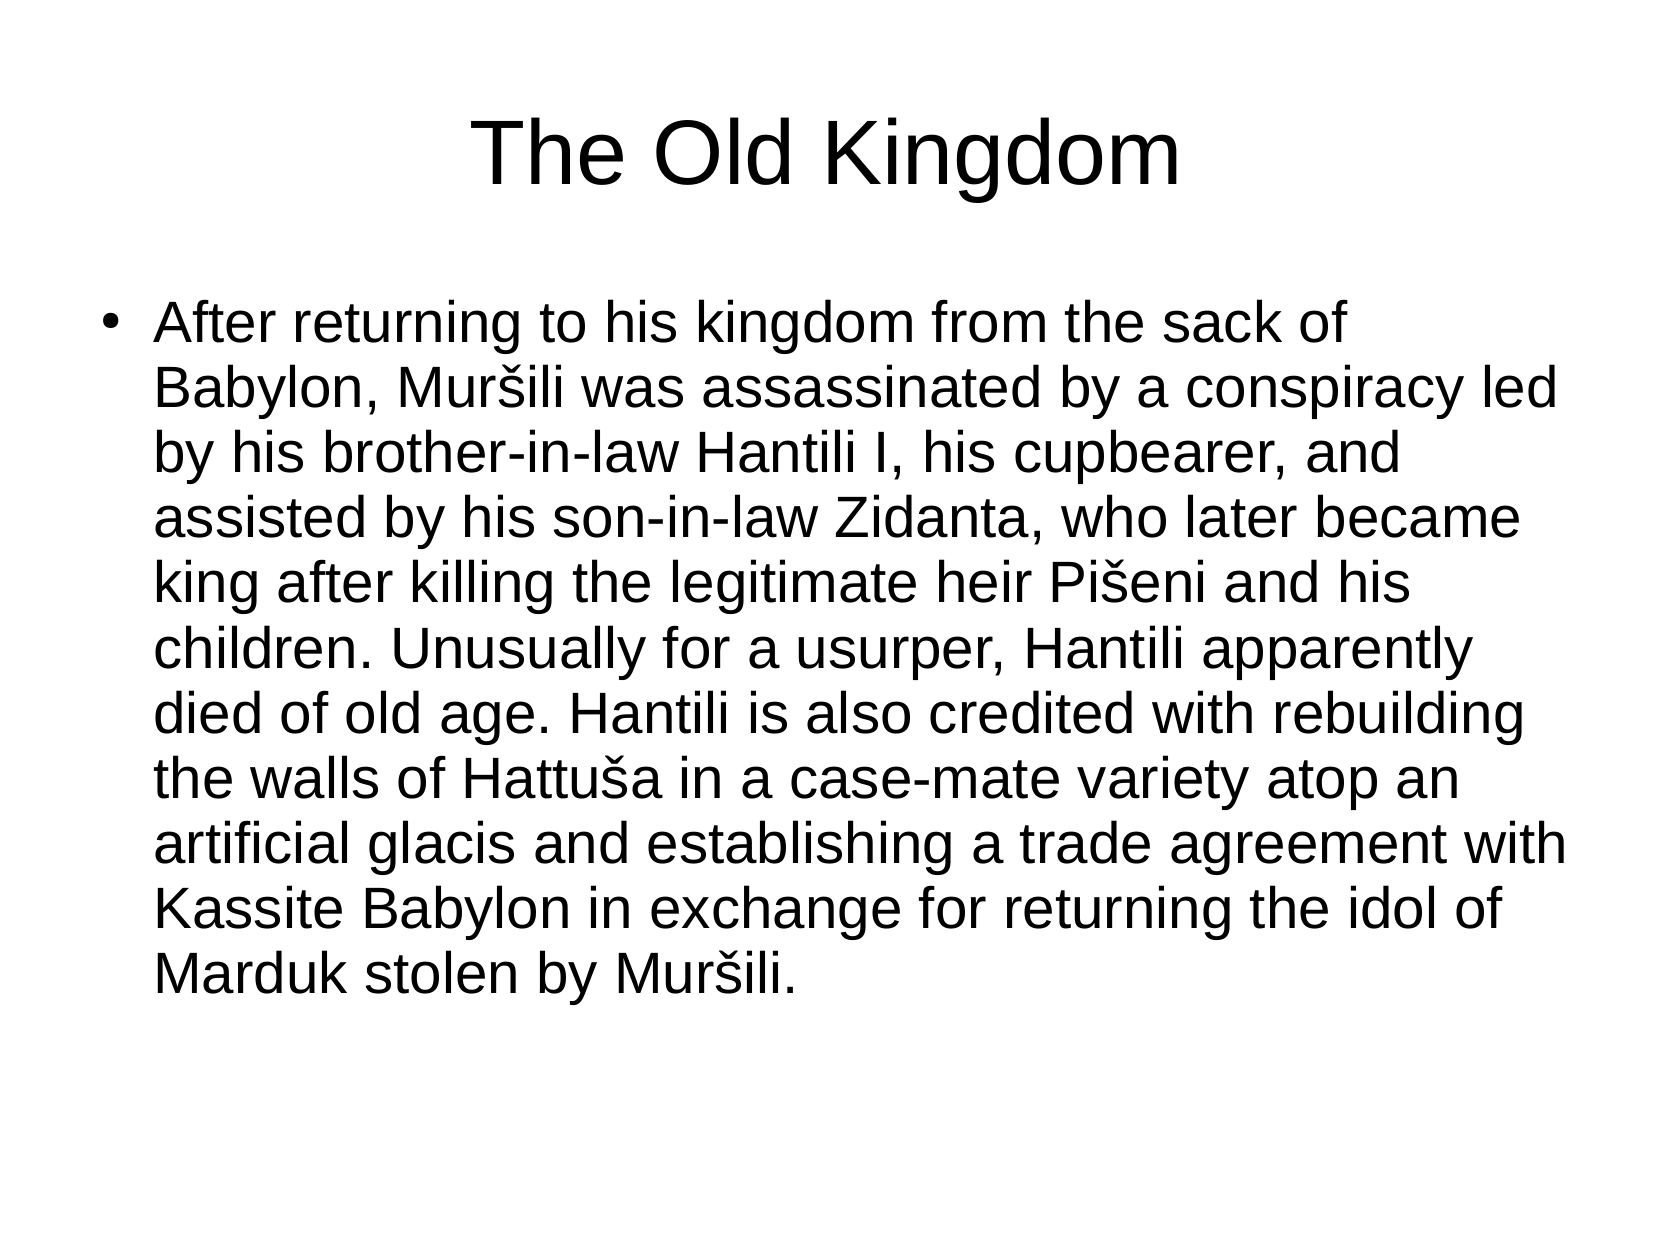

# The Old Kingdom
After returning to his kingdom from the sack of Babylon, Muršili was assassinated by a conspiracy led by his brother-in-law Hantili I, his cupbearer, and assisted by his son-in-law Zidanta, who later became king after killing the legitimate heir Pišeni and his children. Unusually for a usurper, Hantili apparently died of old age. Hantili is also credited with rebuilding the walls of Hattuša in a case-mate variety atop an artificial glacis and establishing a trade agreement with Kassite Babylon in exchange for returning the idol of Marduk stolen by Muršili.